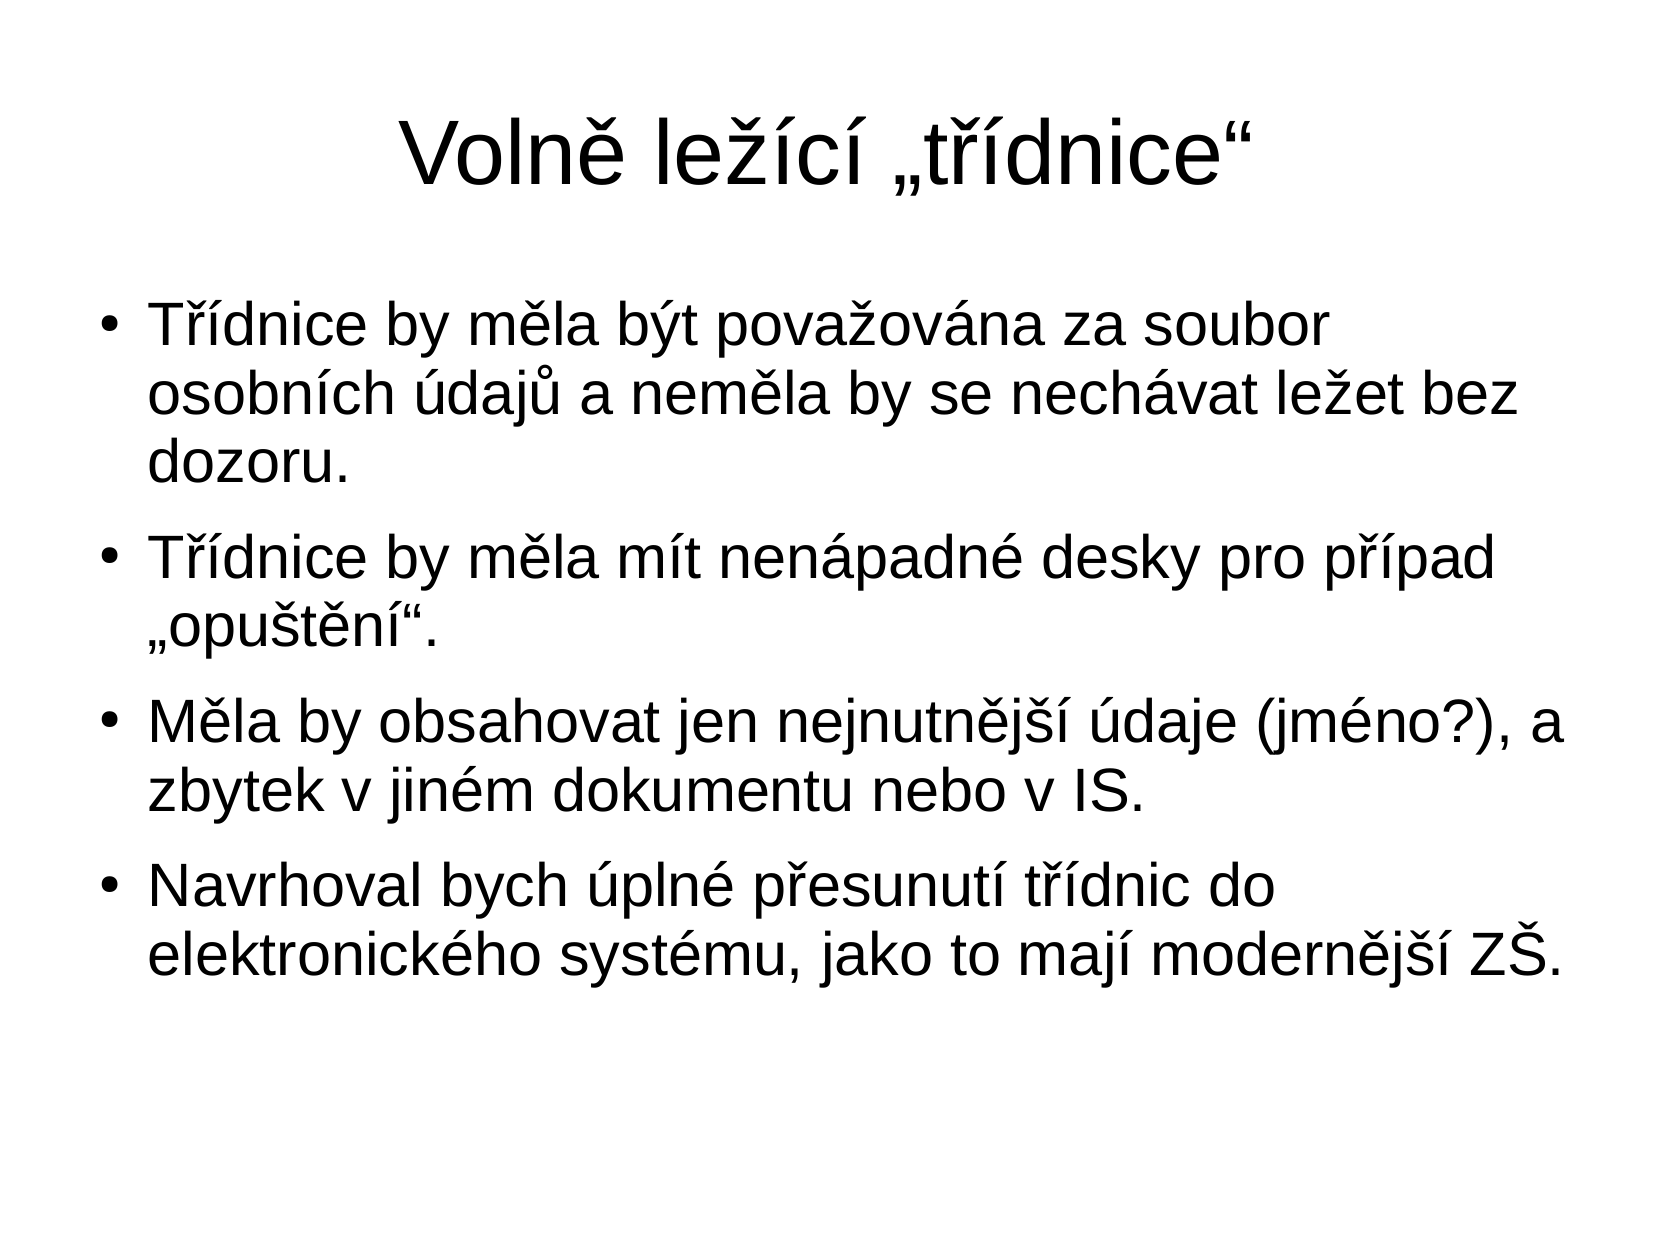

# Volně ležící „třídnice“
Třídnice by měla být považována za soubor osobních údajů a neměla by se nechávat ležet bez dozoru.
Třídnice by měla mít nenápadné desky pro případ „opuštění“.
Měla by obsahovat jen nejnutnější údaje (jméno?), a zbytek v jiném dokumentu nebo v IS.
Navrhoval bych úplné přesunutí třídnic do elektronického systému, jako to mají modernější ZŠ.